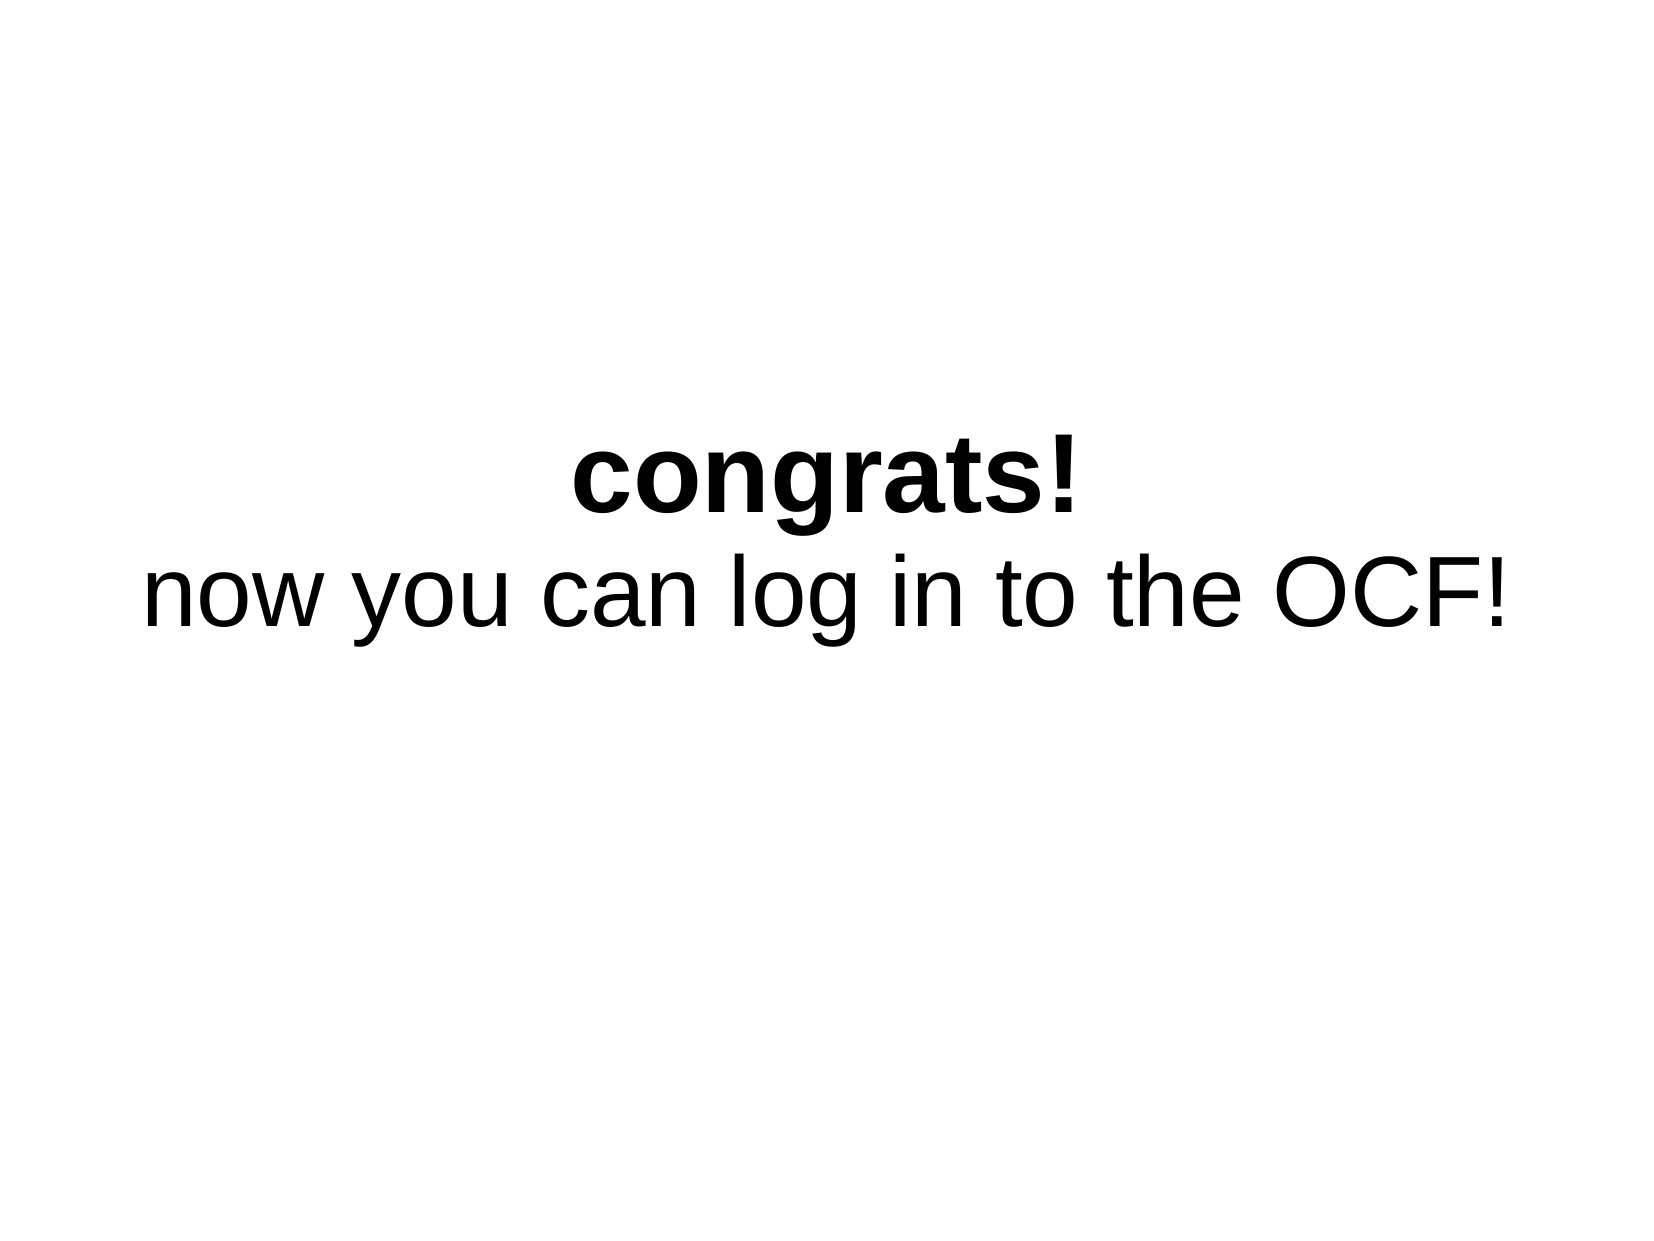

# congrats!
now you can log in to the OCF!